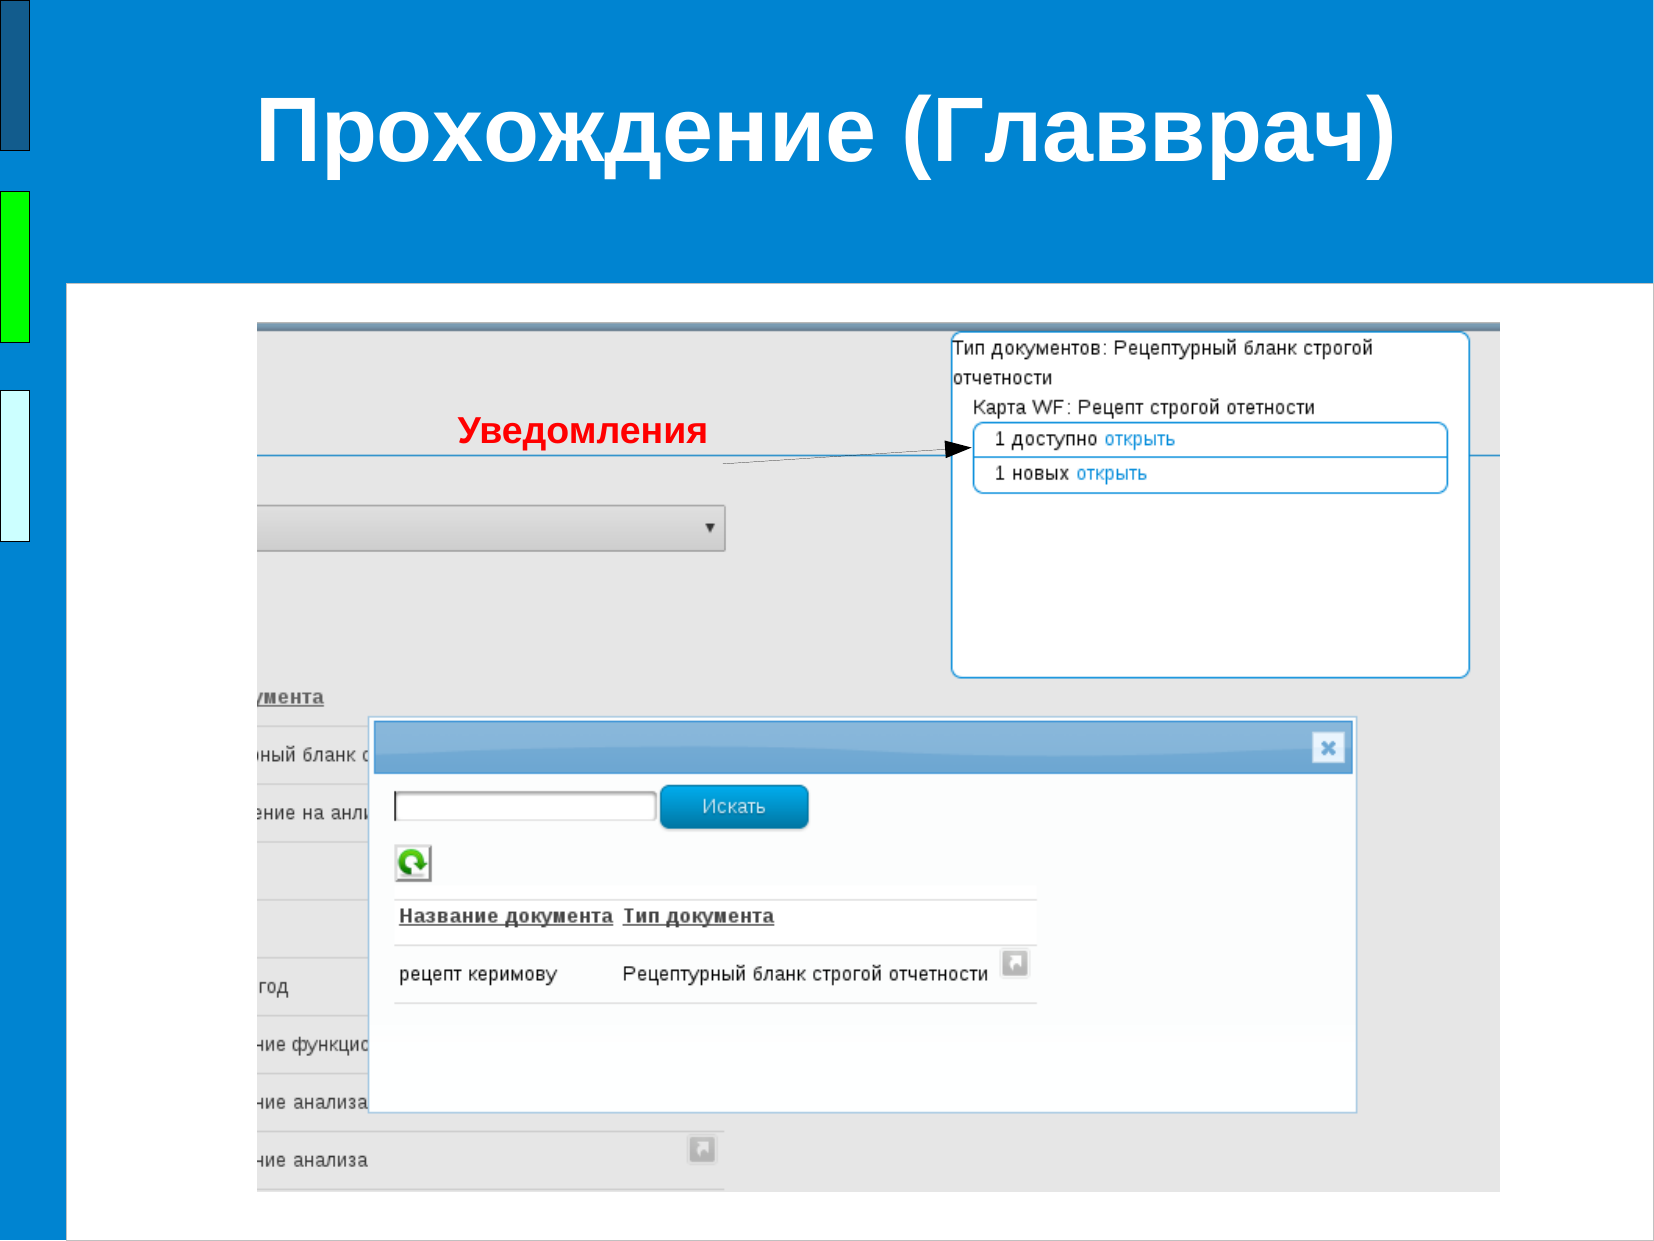

# Прохождение (Главврач)
Уведомления
ООО "Альфа-Интегрум", 2013г.